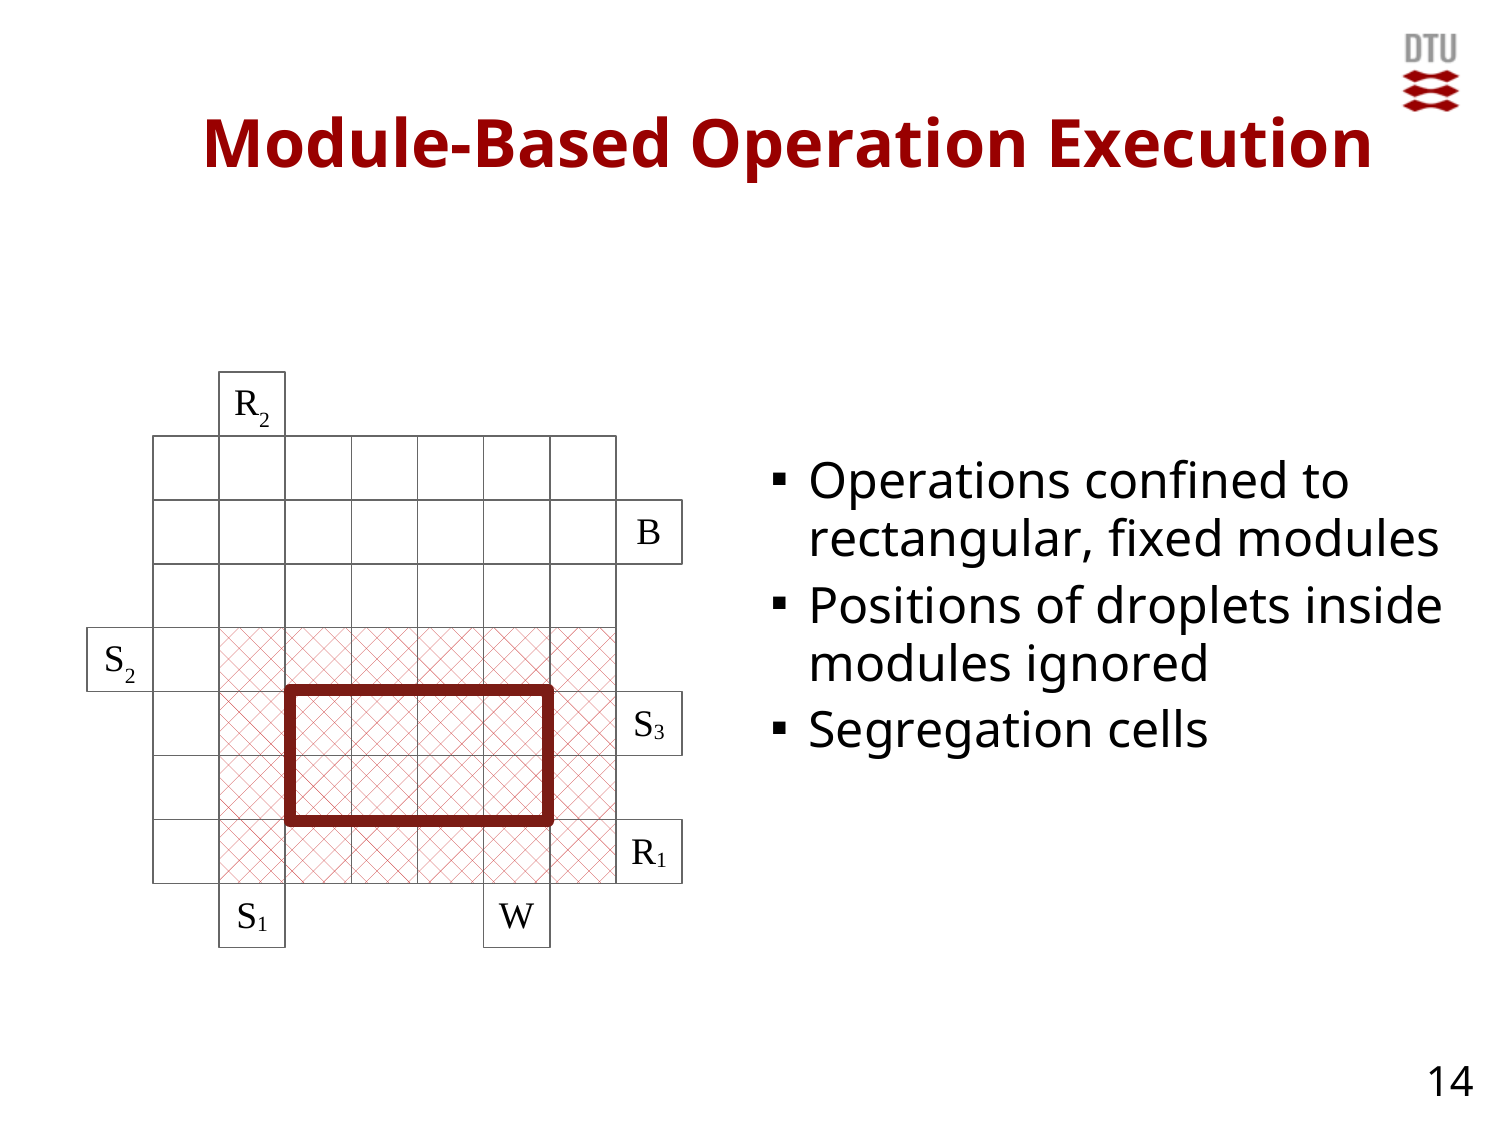

# Module-Based Operation Execution
R2
B
S2
S3
R1
S1
W
Operations confined to rectangular, fixed modules
Positions of droplets inside modules ignored
Segregation cells